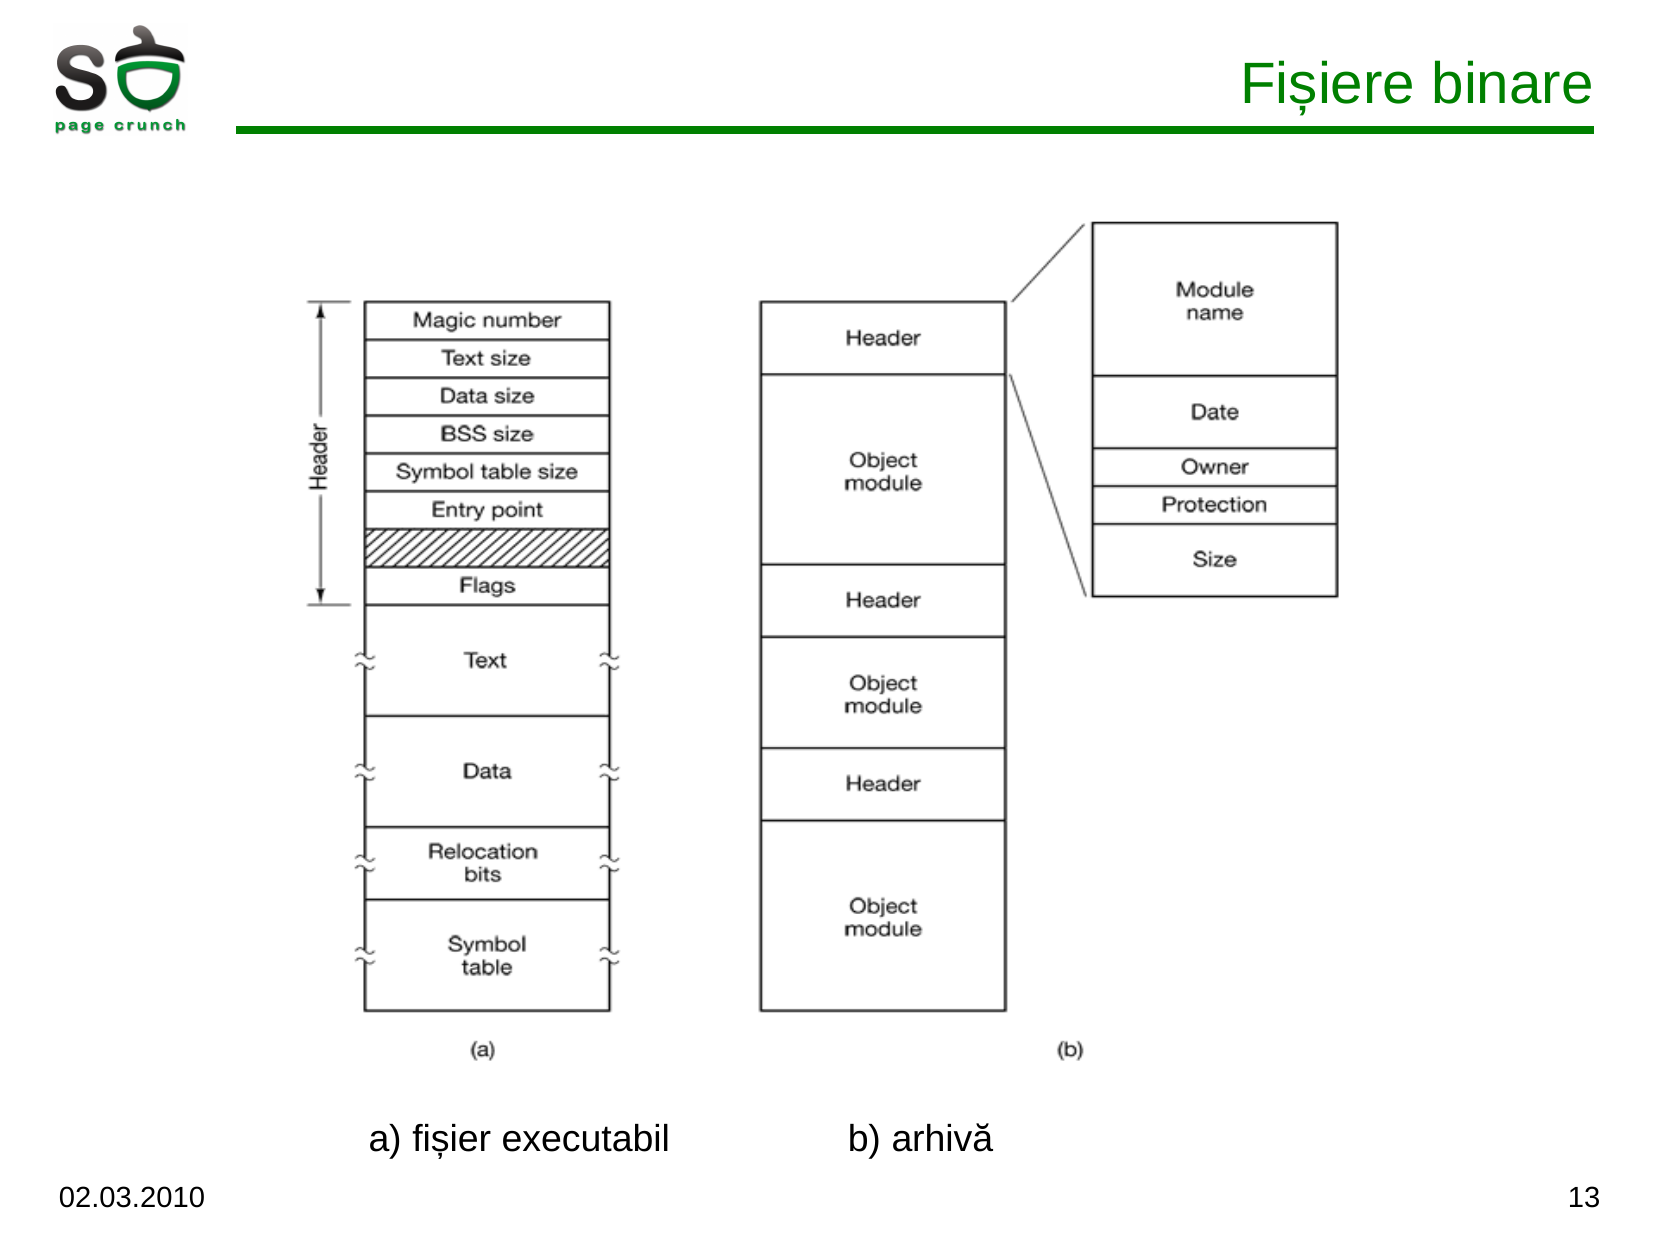

# Fișiere binare
a) fișier executabil b) arhivă
02.03.2010
13